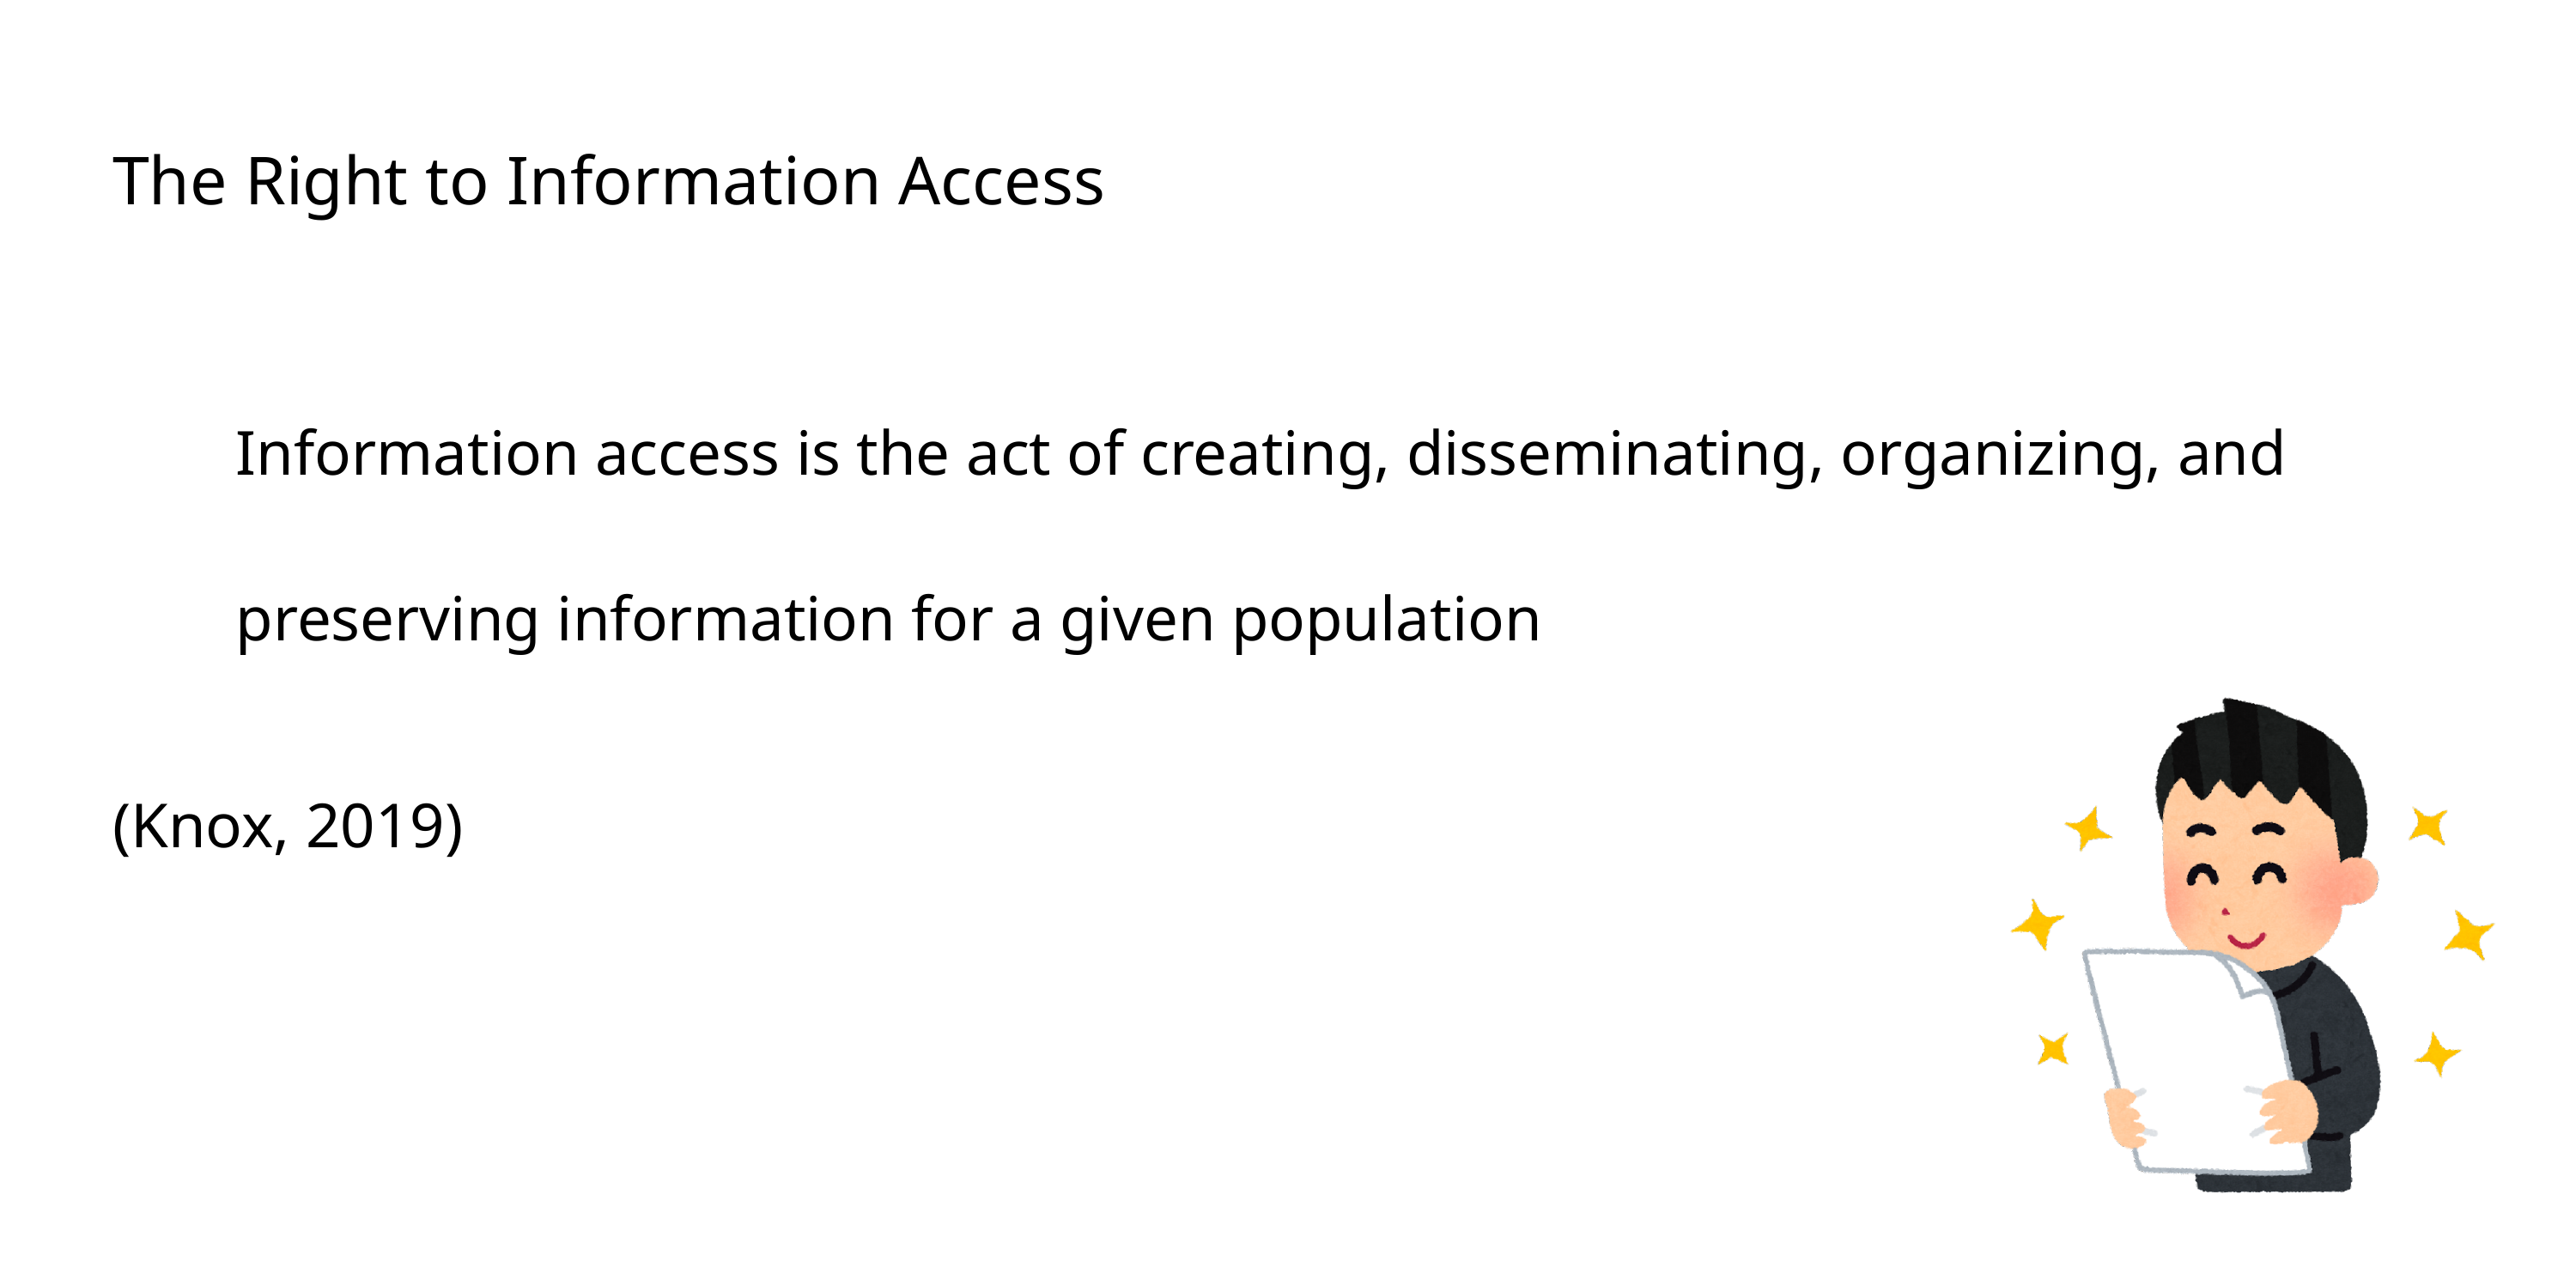

# The Right to Information Access
Information access is the act of creating, disseminating, organizing, and preserving information for a given population
(Knox, 2019)